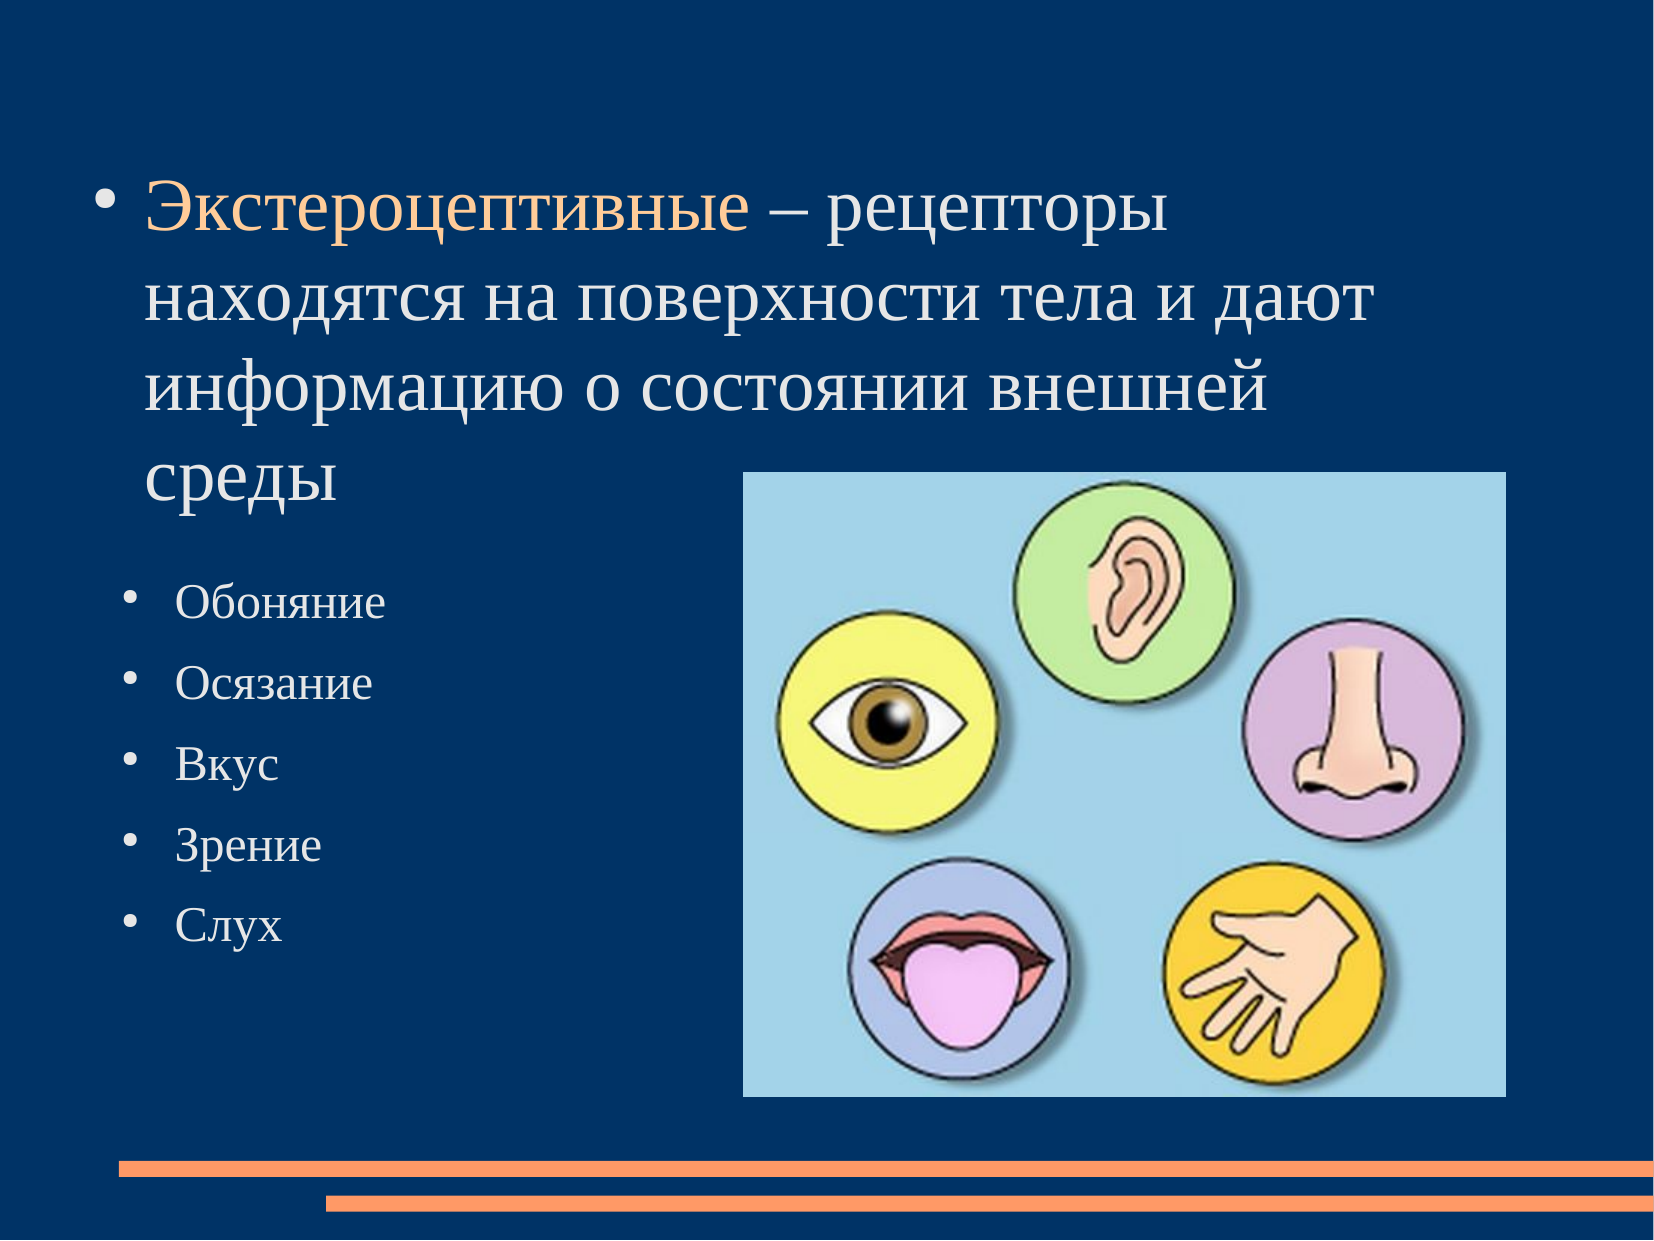

# Экстероцептивные – рецепторы находятся на поверхности тела и дают информацию о состоянии внешней среды
Обоняние
Осязание
Вкус
Зрение
Слух